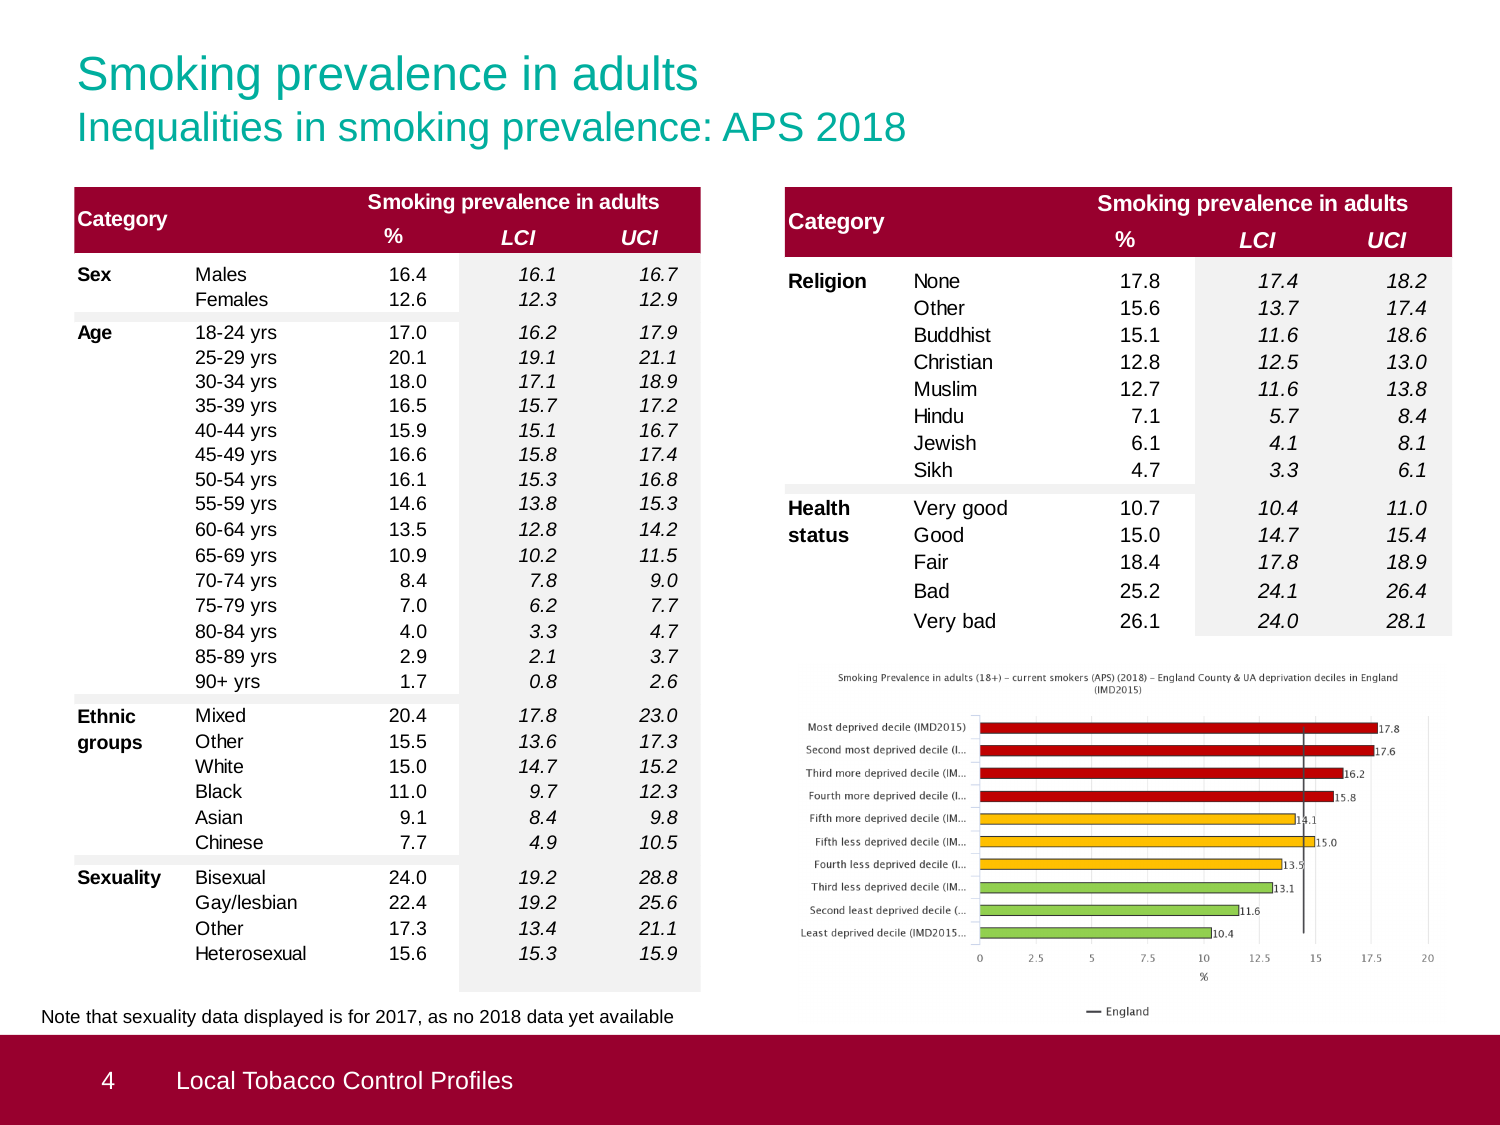

# Smoking prevalence in adults Inequalities in smoking prevalence: APS 2018
Note that sexuality data displayed is for 2017, as no 2018 data yet available
 4
Local Tobacco Control Profiles